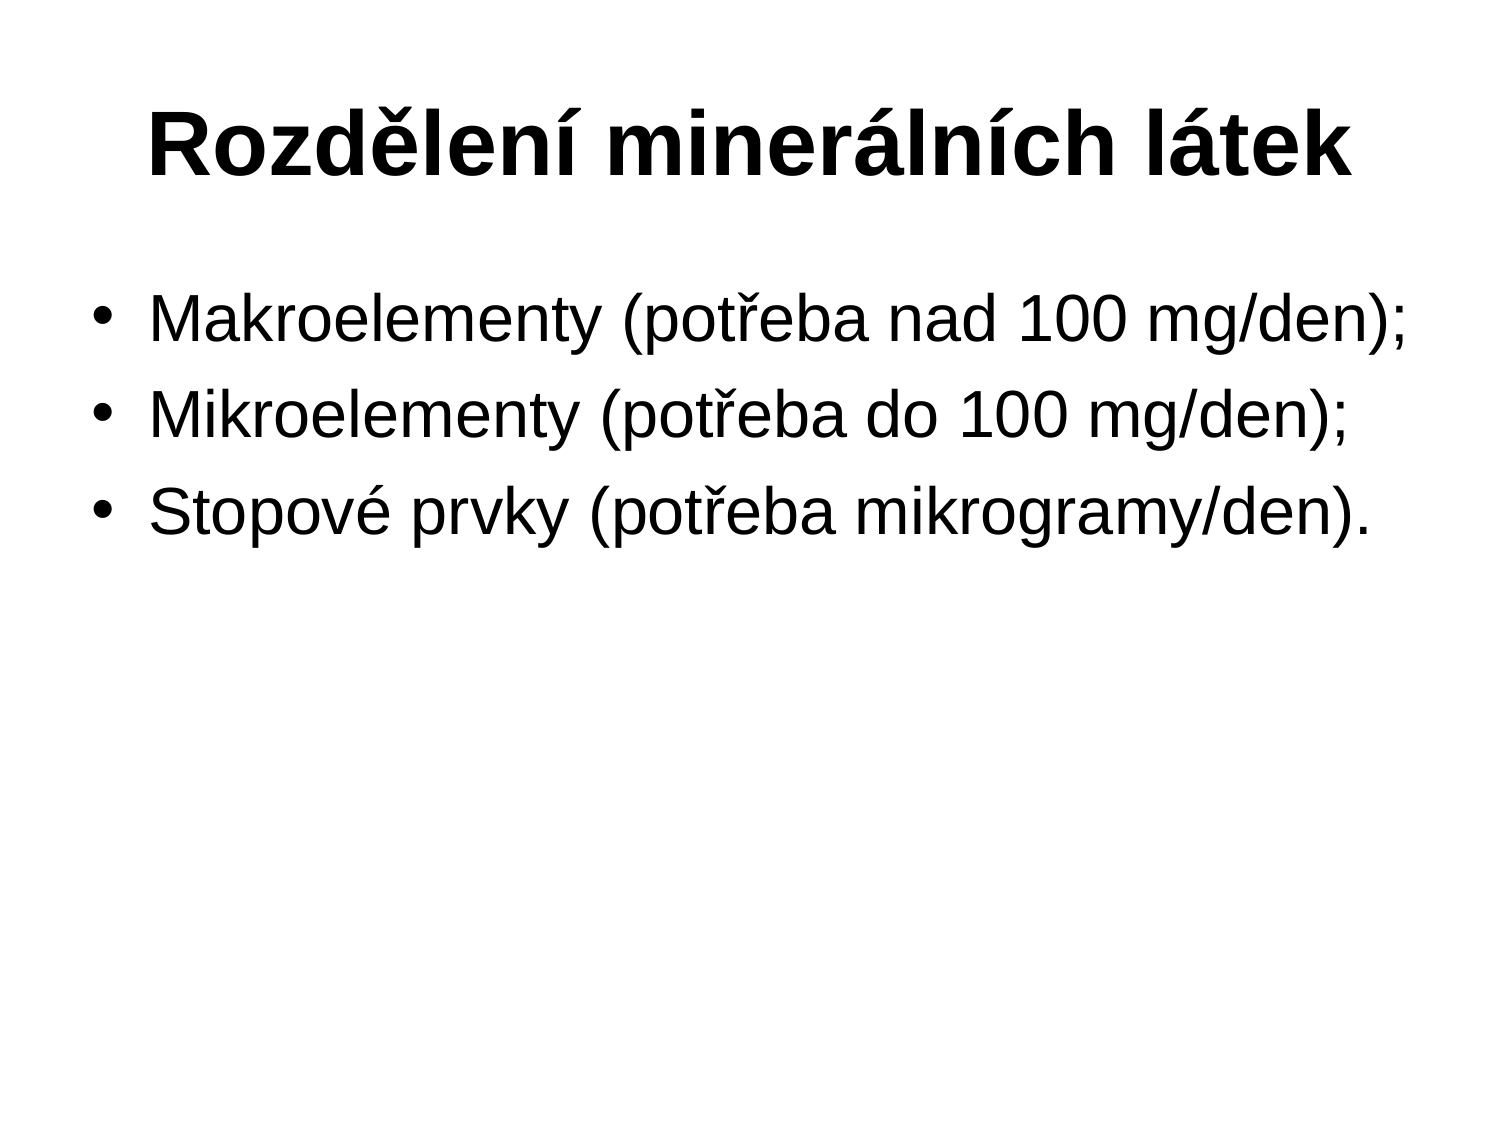

Rozdělení minerálních látek
# Makroelementy (potřeba nad 100 mg/den);
Mikroelementy (potřeba do 100 mg/den);
Stopové prvky (potřeba mikrogramy/den).